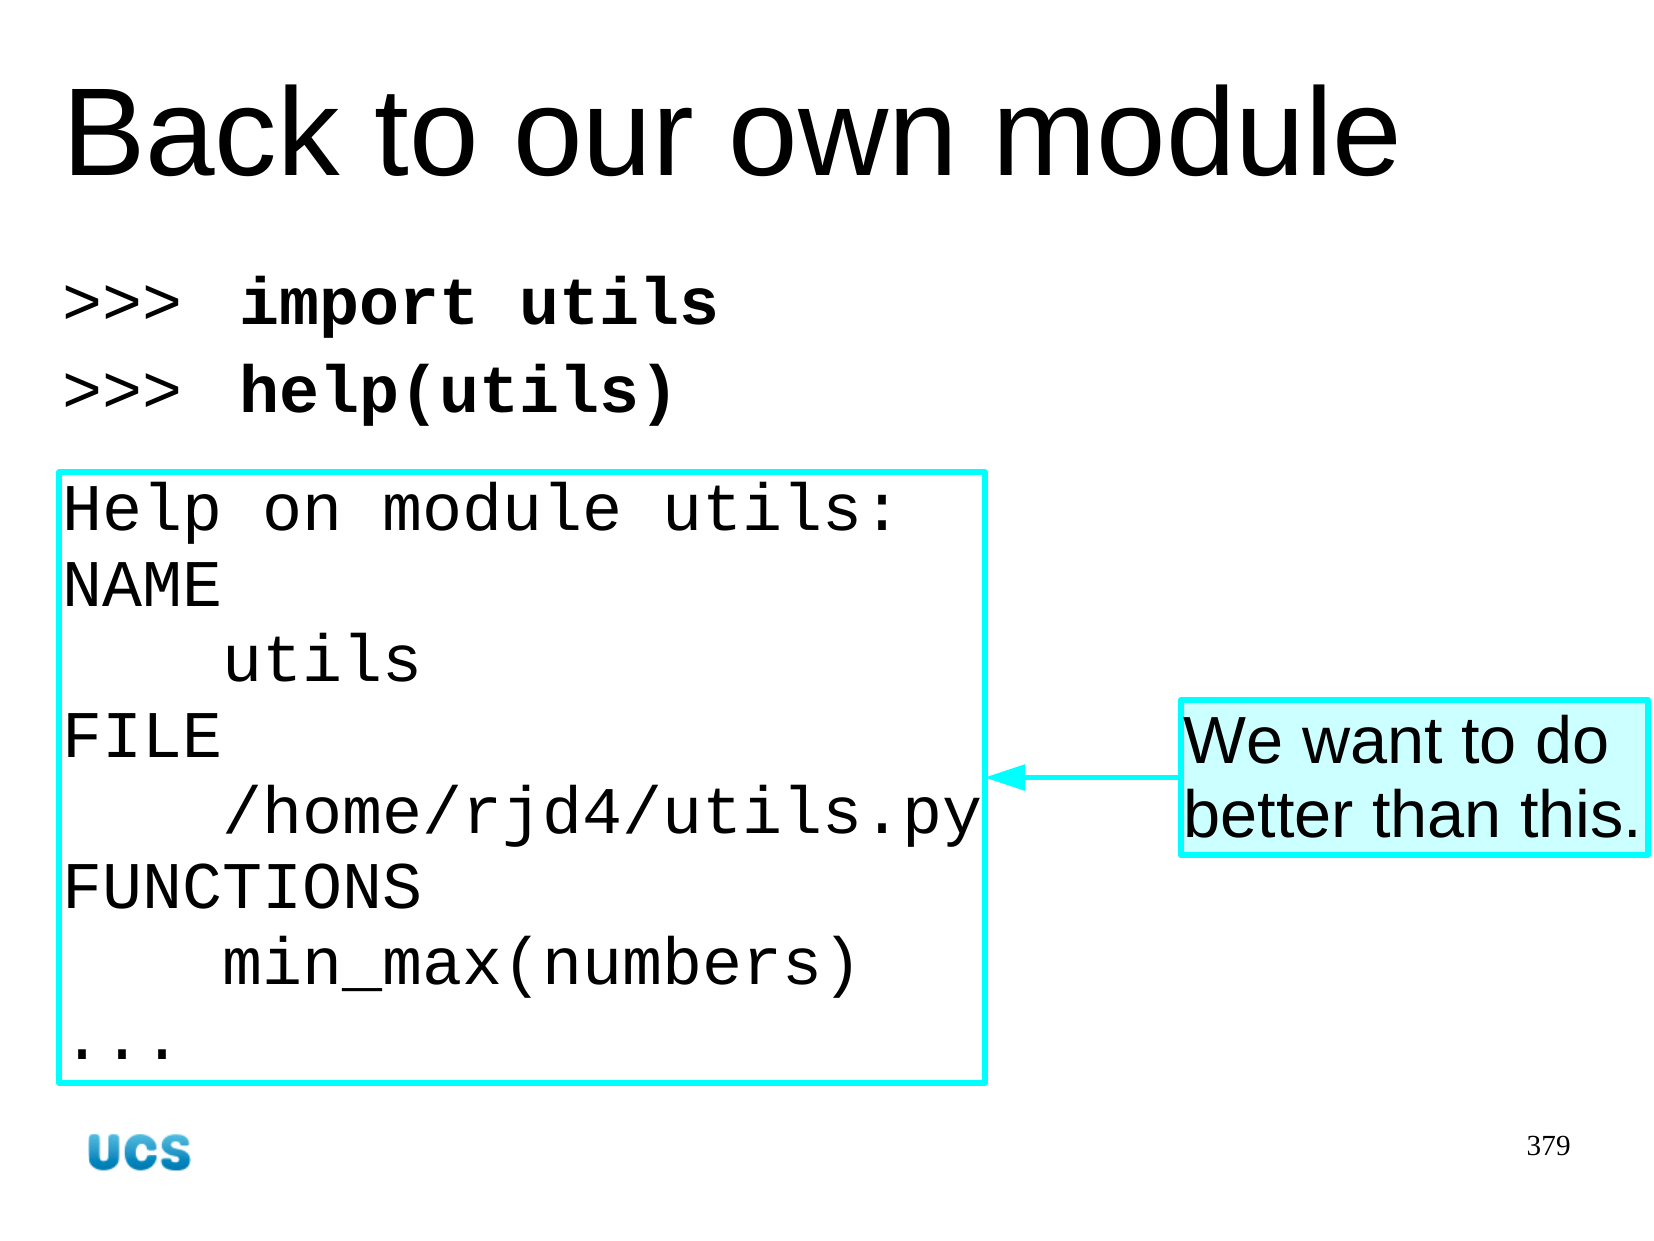

Back to our own module
>>>
import utils
>>>
help(utils)
Help on module utils:
NAME
 utils
FILE
 /home/rjd4/utils.py
FUNCTIONS
 min_max(numbers)
...
We want to do
better than this.
379